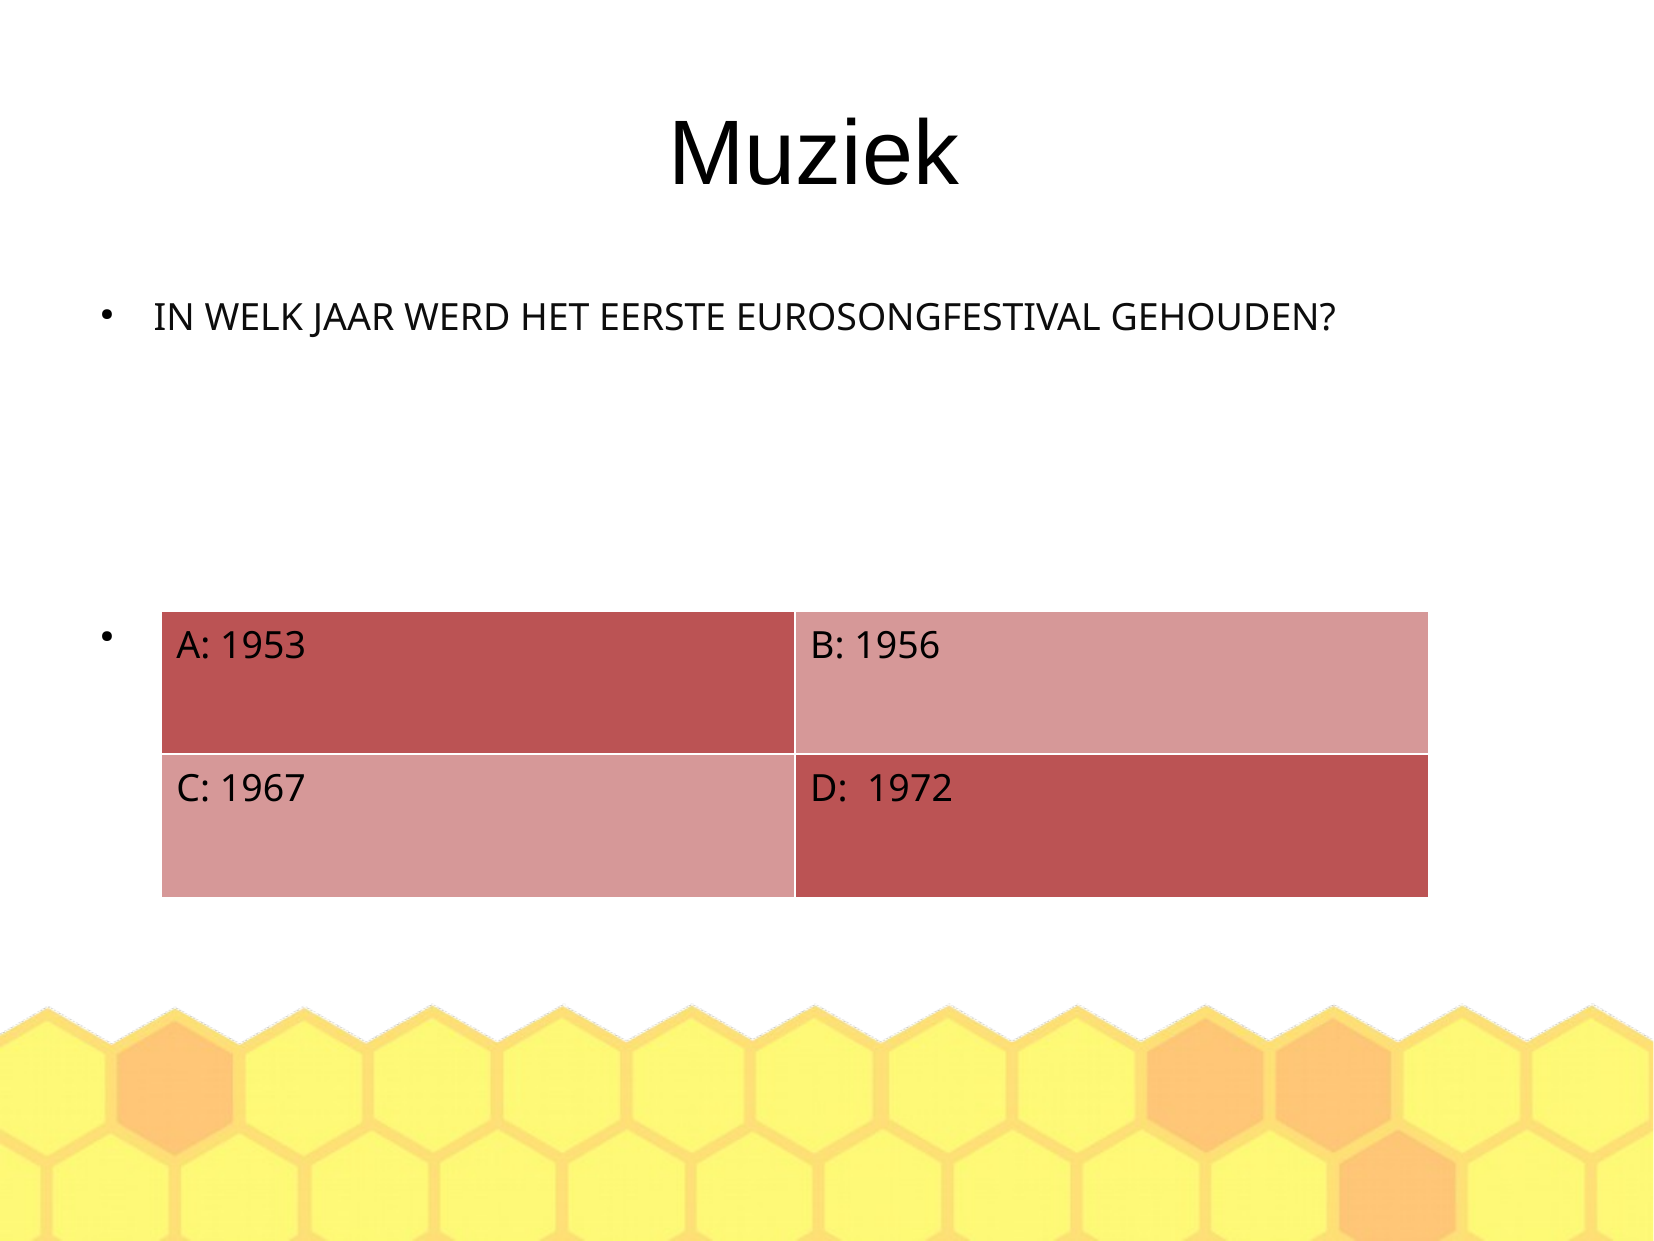

# Muziek
In welk jaar werd het eerste Eurosongfestival gehouden?
| A: 1953 | B: 1956 |
| --- | --- |
| C: 1967 | D: 1972 |